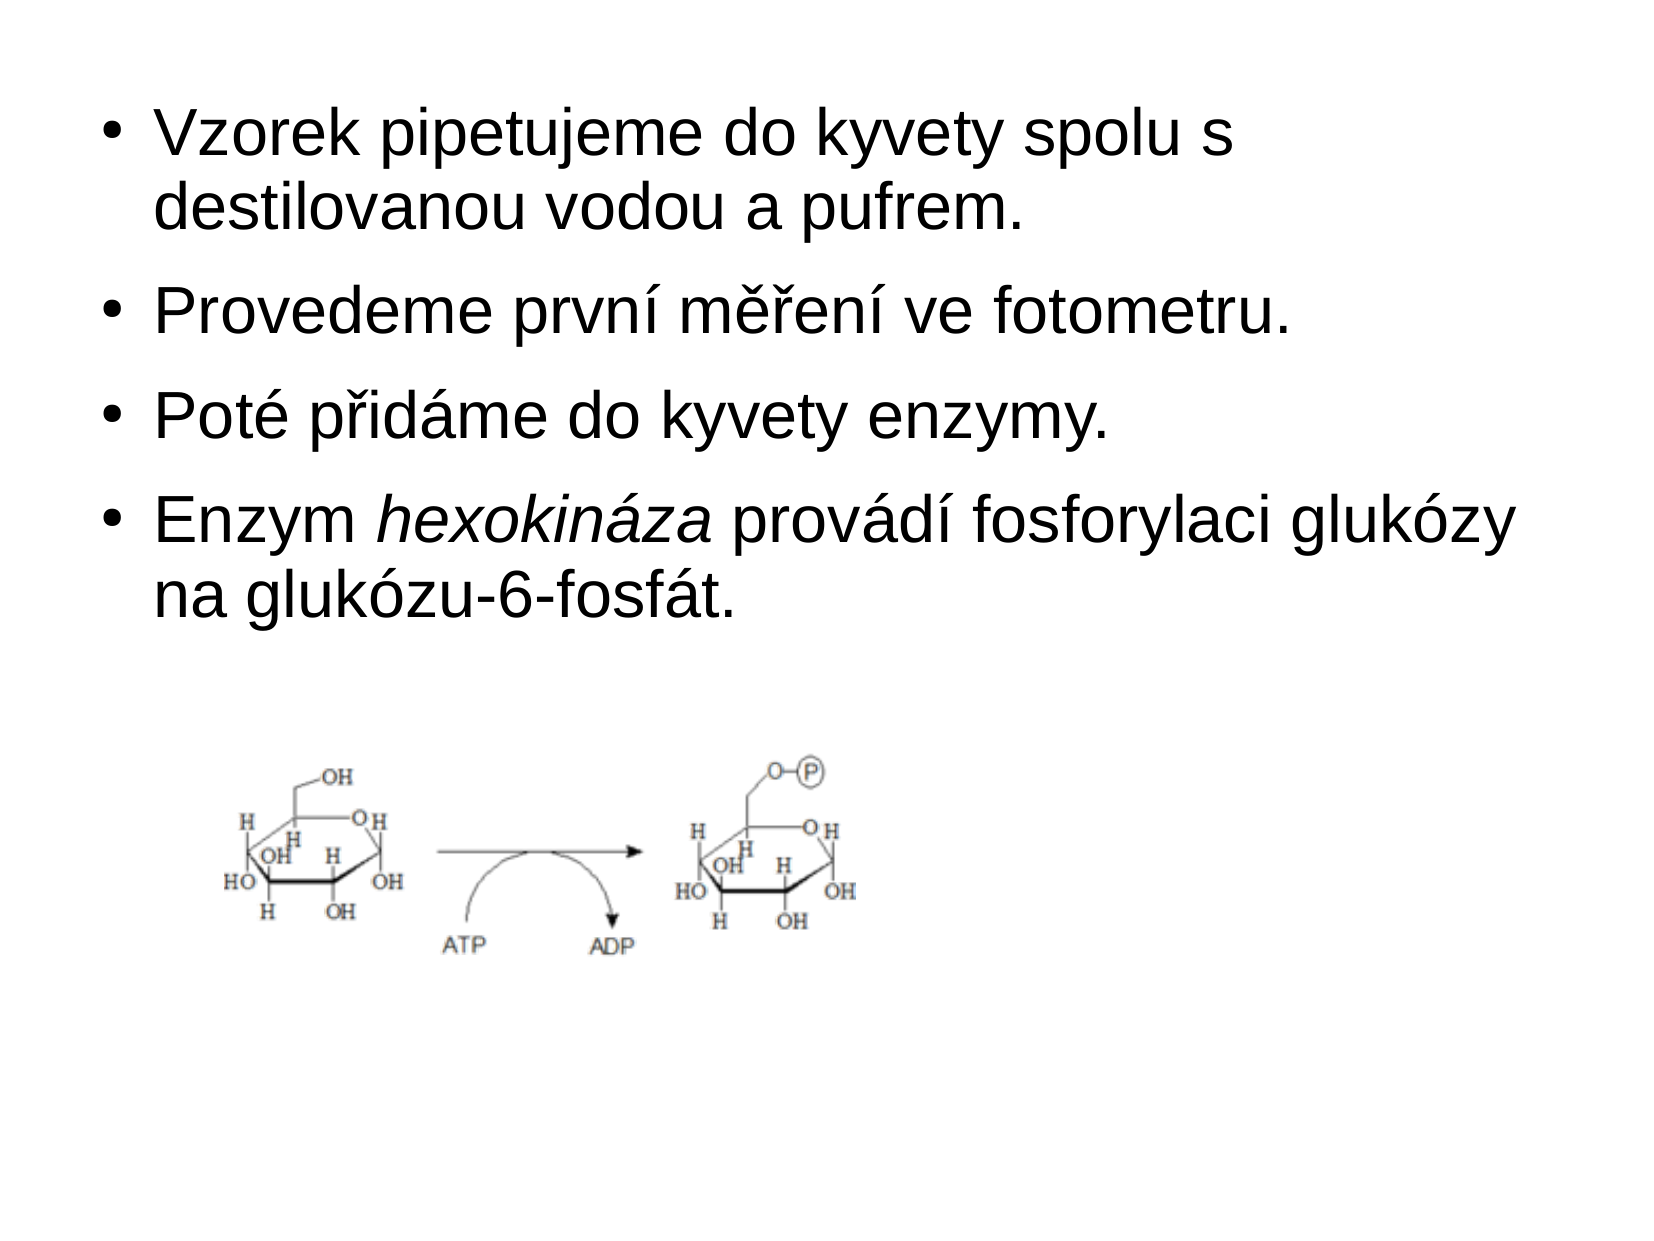

# Vzorek pipetujeme do kyvety spolu s destilovanou vodou a pufrem.
Provedeme první měření ve fotometru.
Poté přidáme do kyvety enzymy.
Enzym hexokináza provádí fosforylaci glukózy na glukózu-6-fosfát.